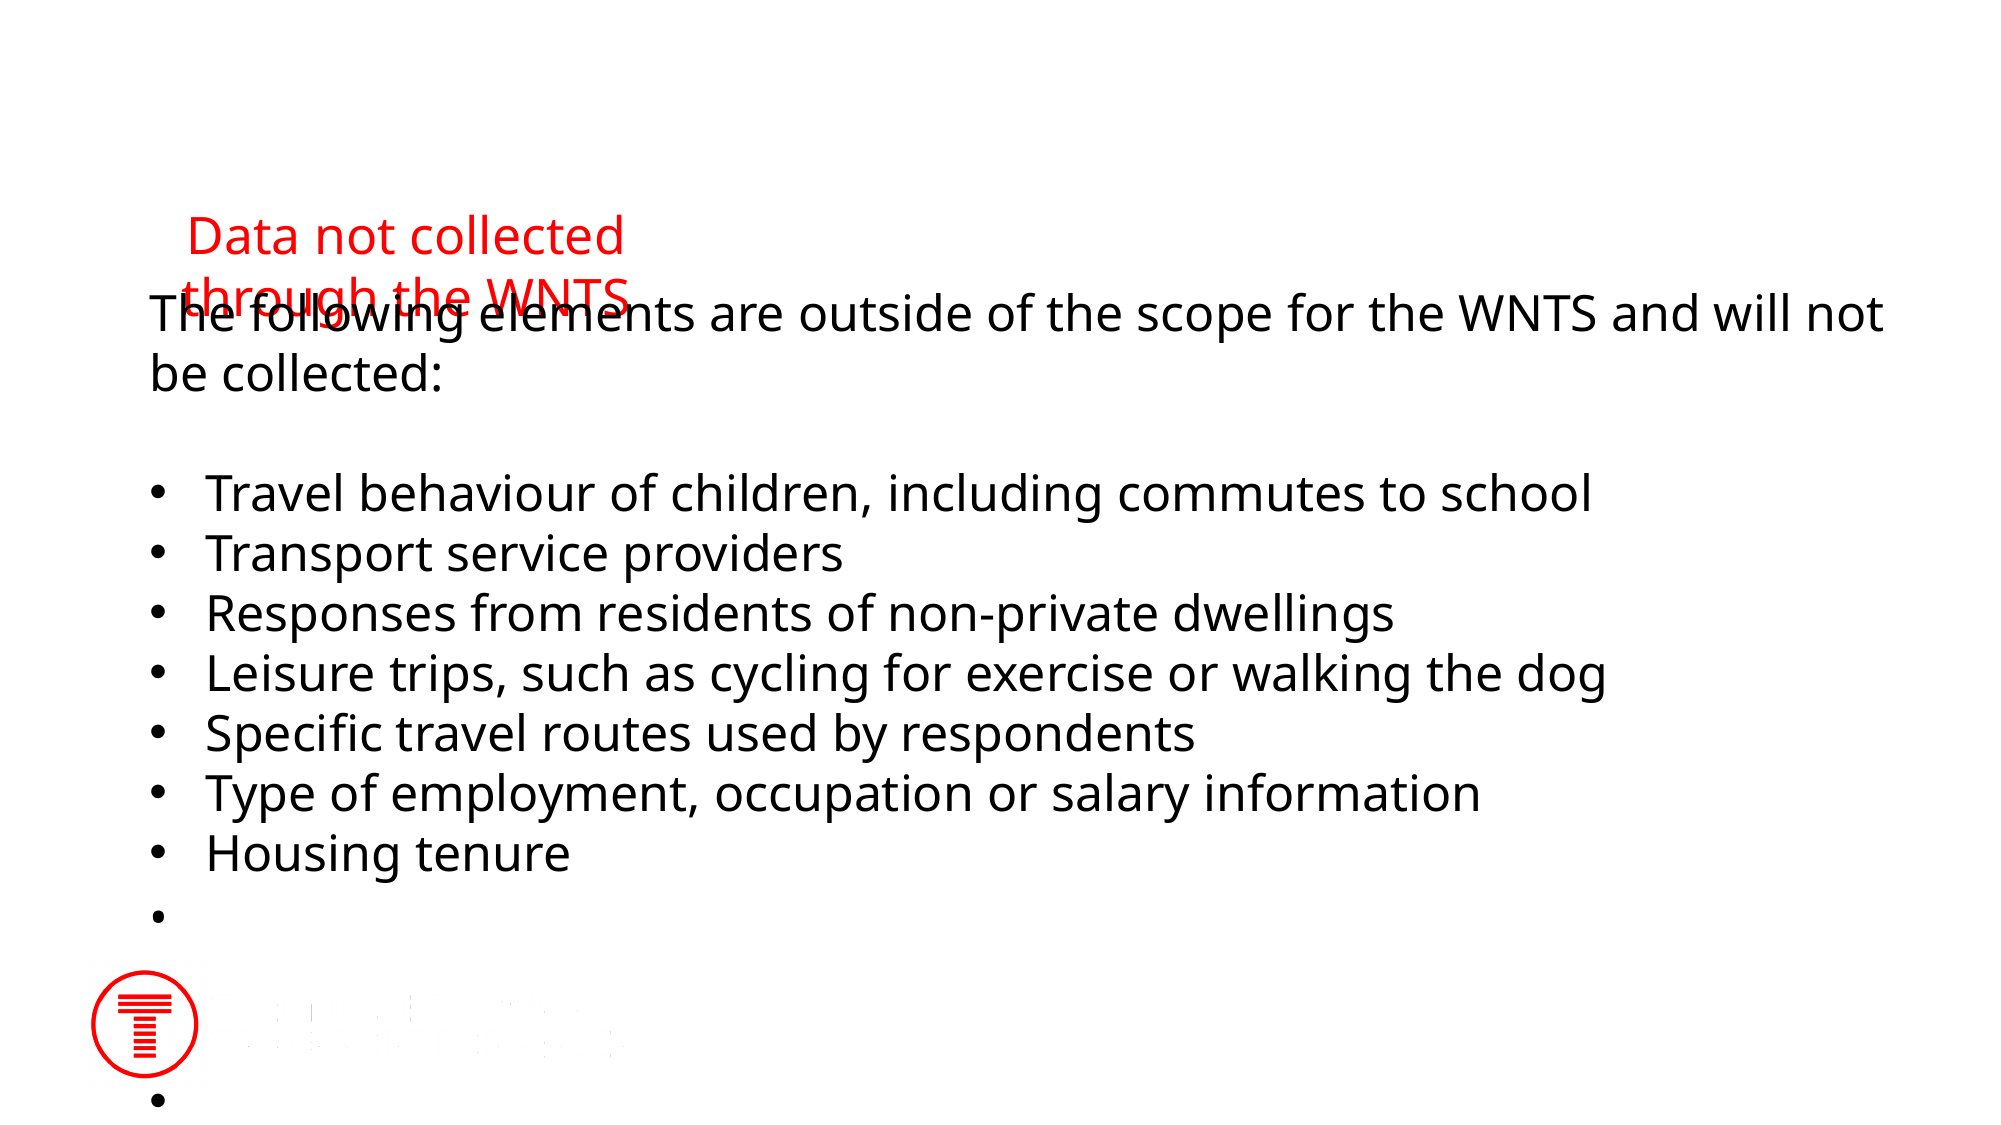

# Data not collected through the WNTS
The following elements are outside of the scope for the WNTS and will not be collected:
Travel behaviour of children, including commutes to school
Transport service providers
Responses from residents of non-private dwellings
Leisure trips, such as cycling for exercise or walking the dog
Specific travel routes used by respondents
Type of employment, occupation or salary information
Housing tenure